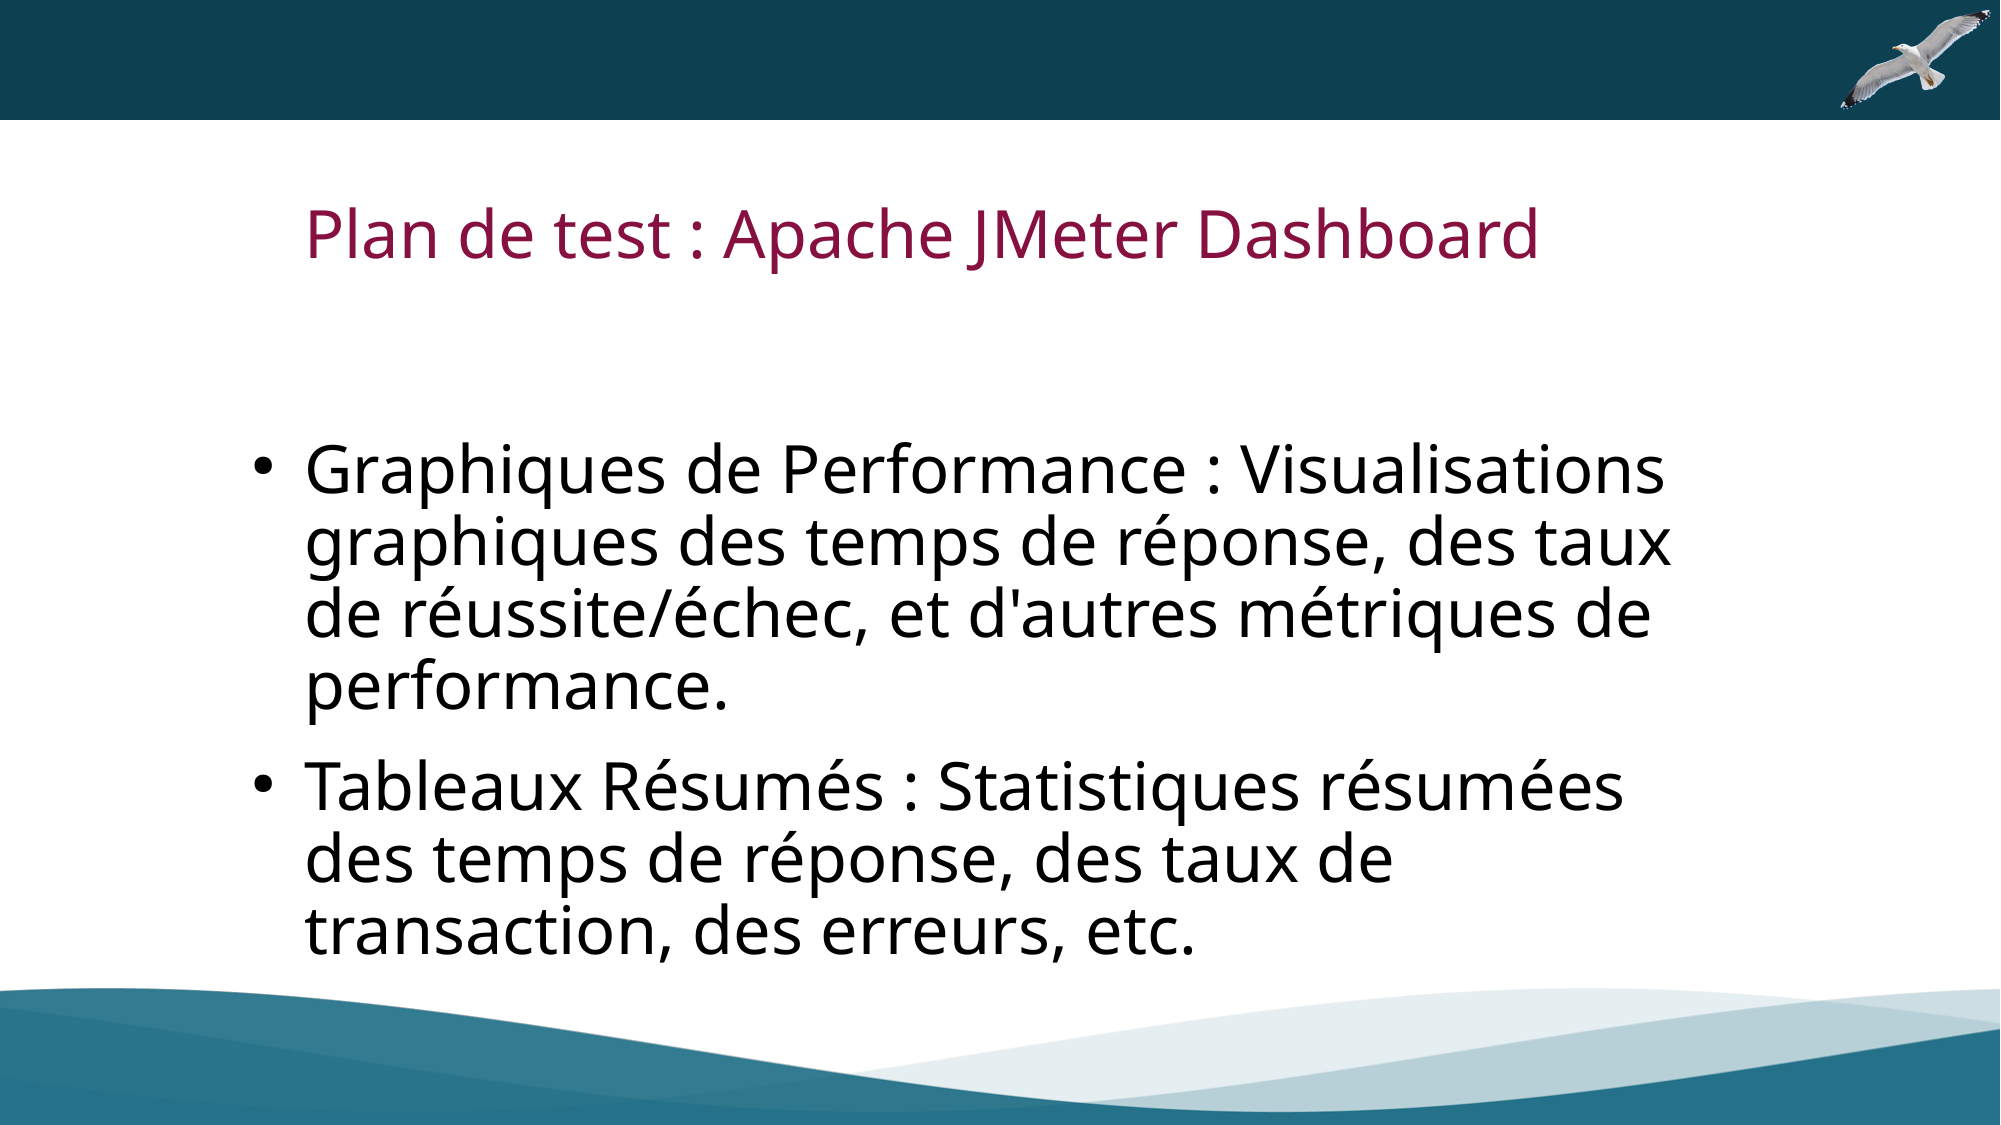

Plan de test : Apache JMeter Dashboard
# Graphiques de Performance : Visualisations graphiques des temps de réponse, des taux de réussite/échec, et d'autres métriques de performance.
Tableaux Résumés : Statistiques résumées des temps de réponse, des taux de transaction, des erreurs, etc.